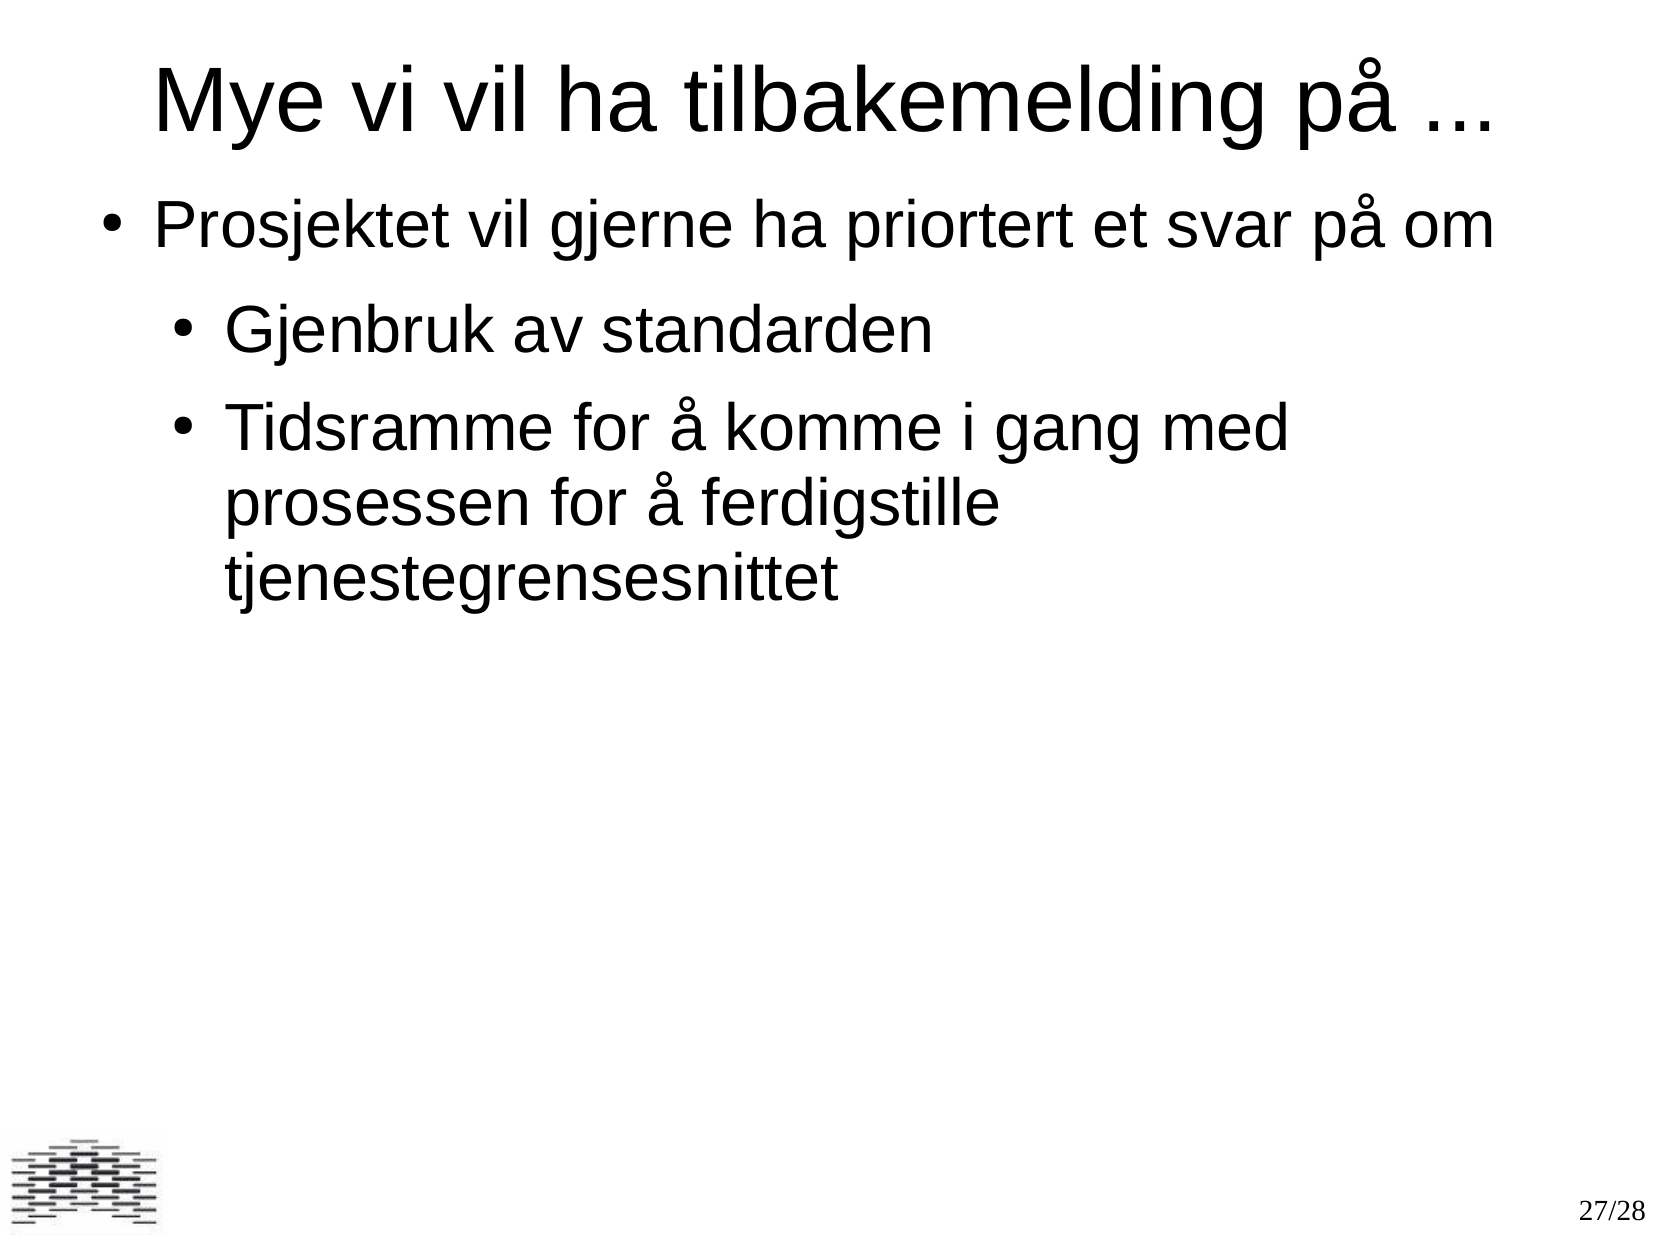

# Mye vi vil ha tilbakemelding på ...
Prosjektet vil gjerne ha priortert et svar på om
Gjenbruk av standarden
Tidsramme for å komme i gang med prosessen for å ferdigstille tjenestegrensesnittet